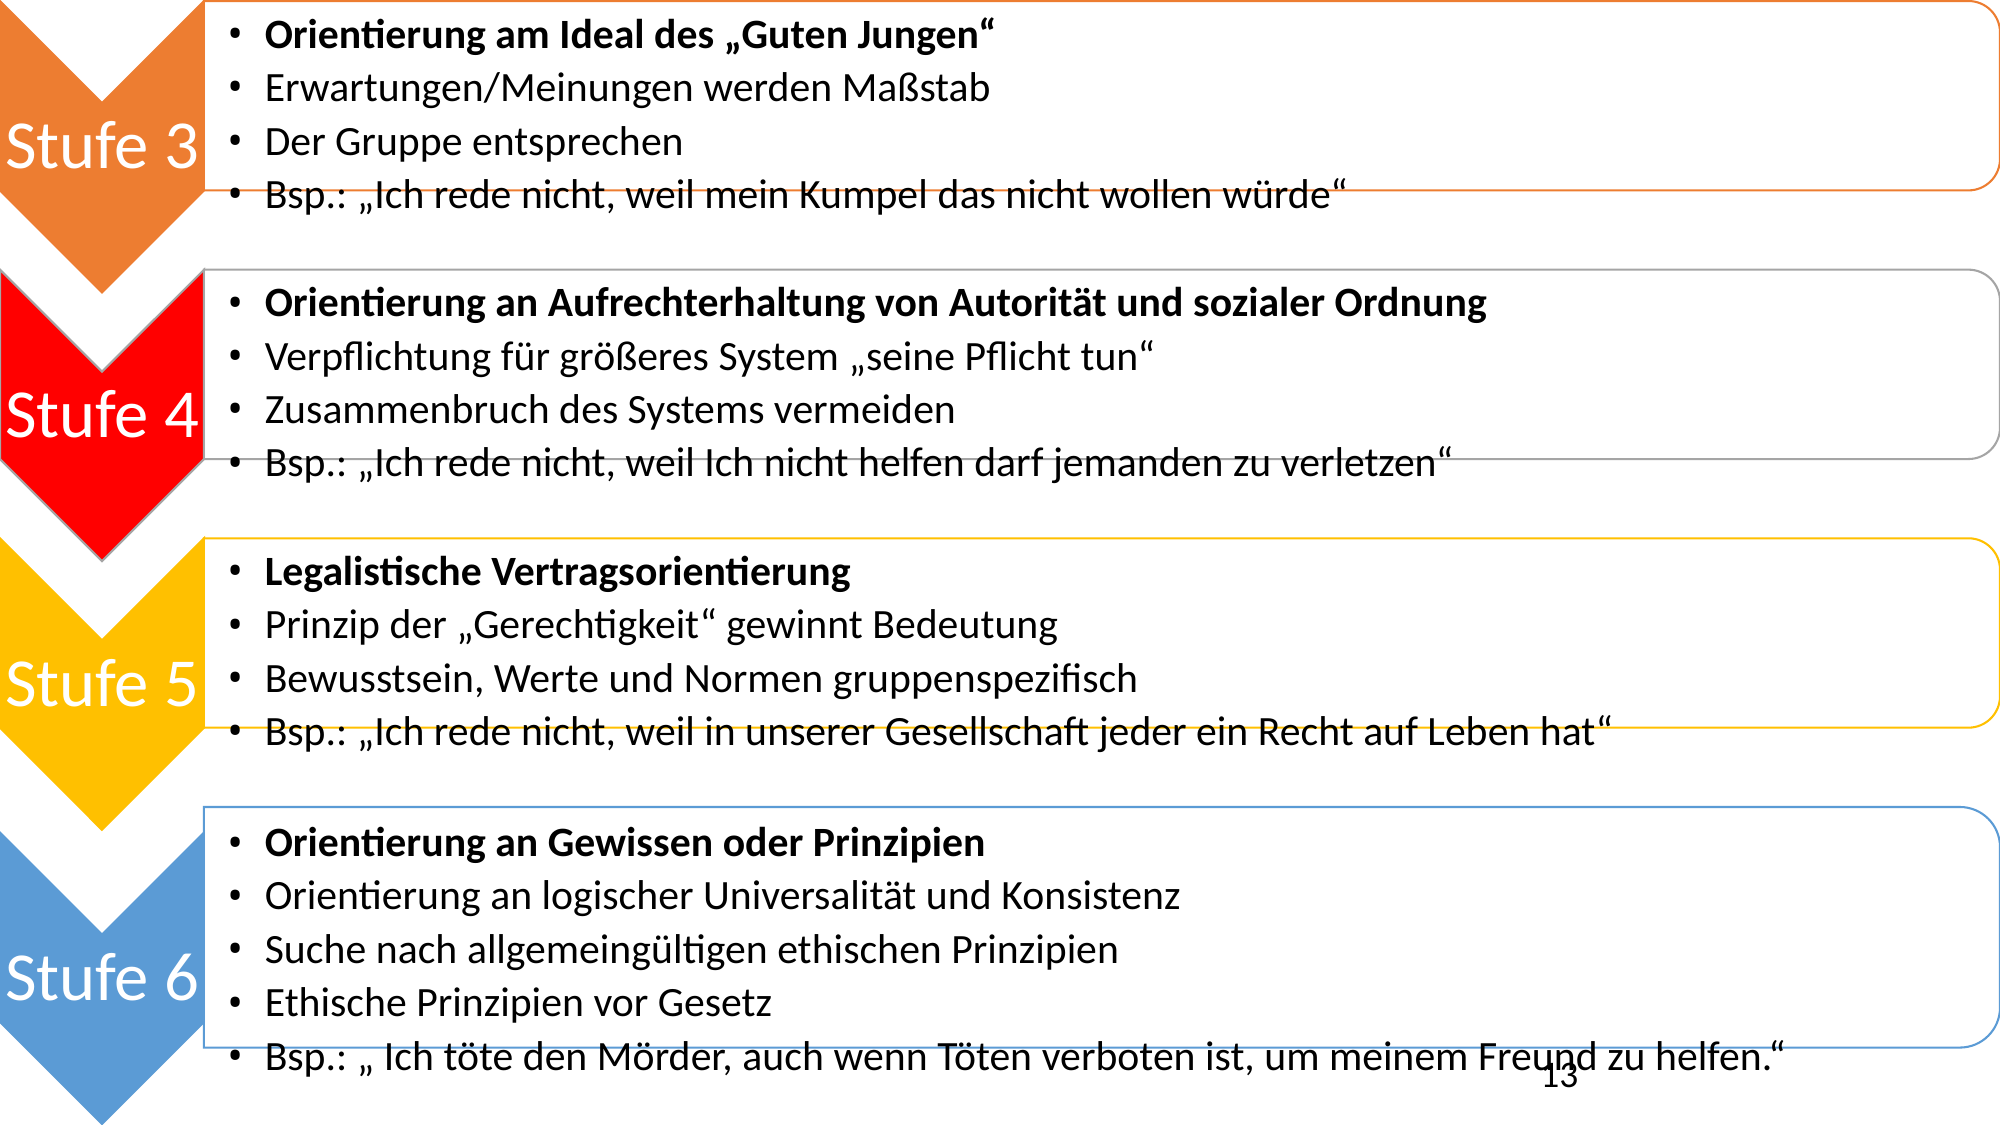

Stufe 3
Orientierung am Ideal des „Guten Jungen“
Erwartungen/Meinungen werden Maßstab
Der Gruppe entsprechen
Bsp.: „Ich rede nicht, weil mein Kumpel das nicht wollen würde“
Stufe 4
Orientierung an Aufrechterhaltung von Autorität und sozialer Ordnung
Verpflichtung für größeres System „seine Pflicht tun“
Zusammenbruch des Systems vermeiden
Bsp.: „Ich rede nicht, weil Ich nicht helfen darf jemanden zu verletzen“
Stufe 5
Legalistische Vertragsorientierung
Prinzip der „Gerechtigkeit“ gewinnt Bedeutung
Bewusstsein, Werte und Normen gruppenspezifisch
Bsp.: „Ich rede nicht, weil in unserer Gesellschaft jeder ein Recht auf Leben hat“
Orientierung an Gewissen oder Prinzipien
Orientierung an logischer Universalität und Konsistenz
Suche nach allgemeingültigen ethischen Prinzipien
Ethische Prinzipien vor Gesetz
Bsp.: „ Ich töte den Mörder, auch wenn Töten verboten ist, um meinem Freund zu helfen.“
Stufe 6
5